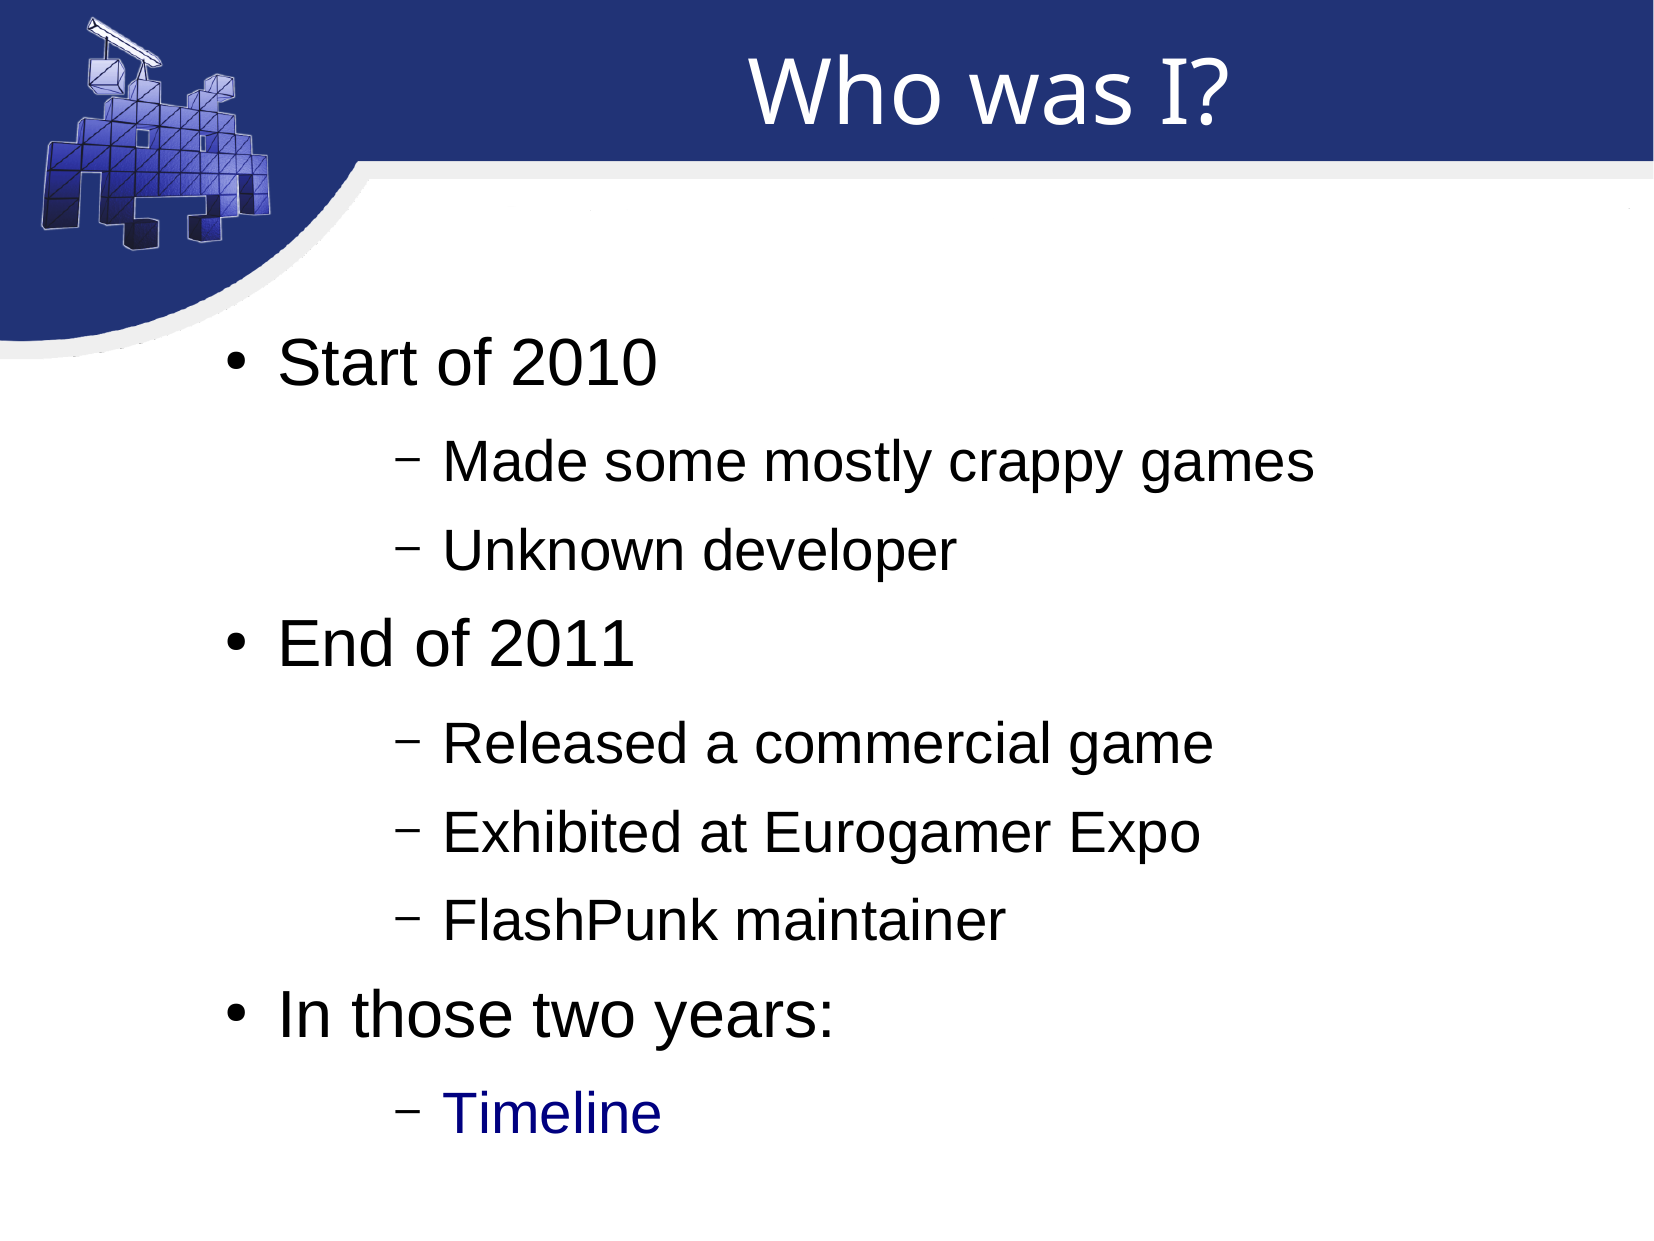

# Who was I?
Start of 2010
Made some mostly crappy games
Unknown developer
End of 2011
Released a commercial game
Exhibited at Eurogamer Expo
FlashPunk maintainer
In those two years:
Timeline